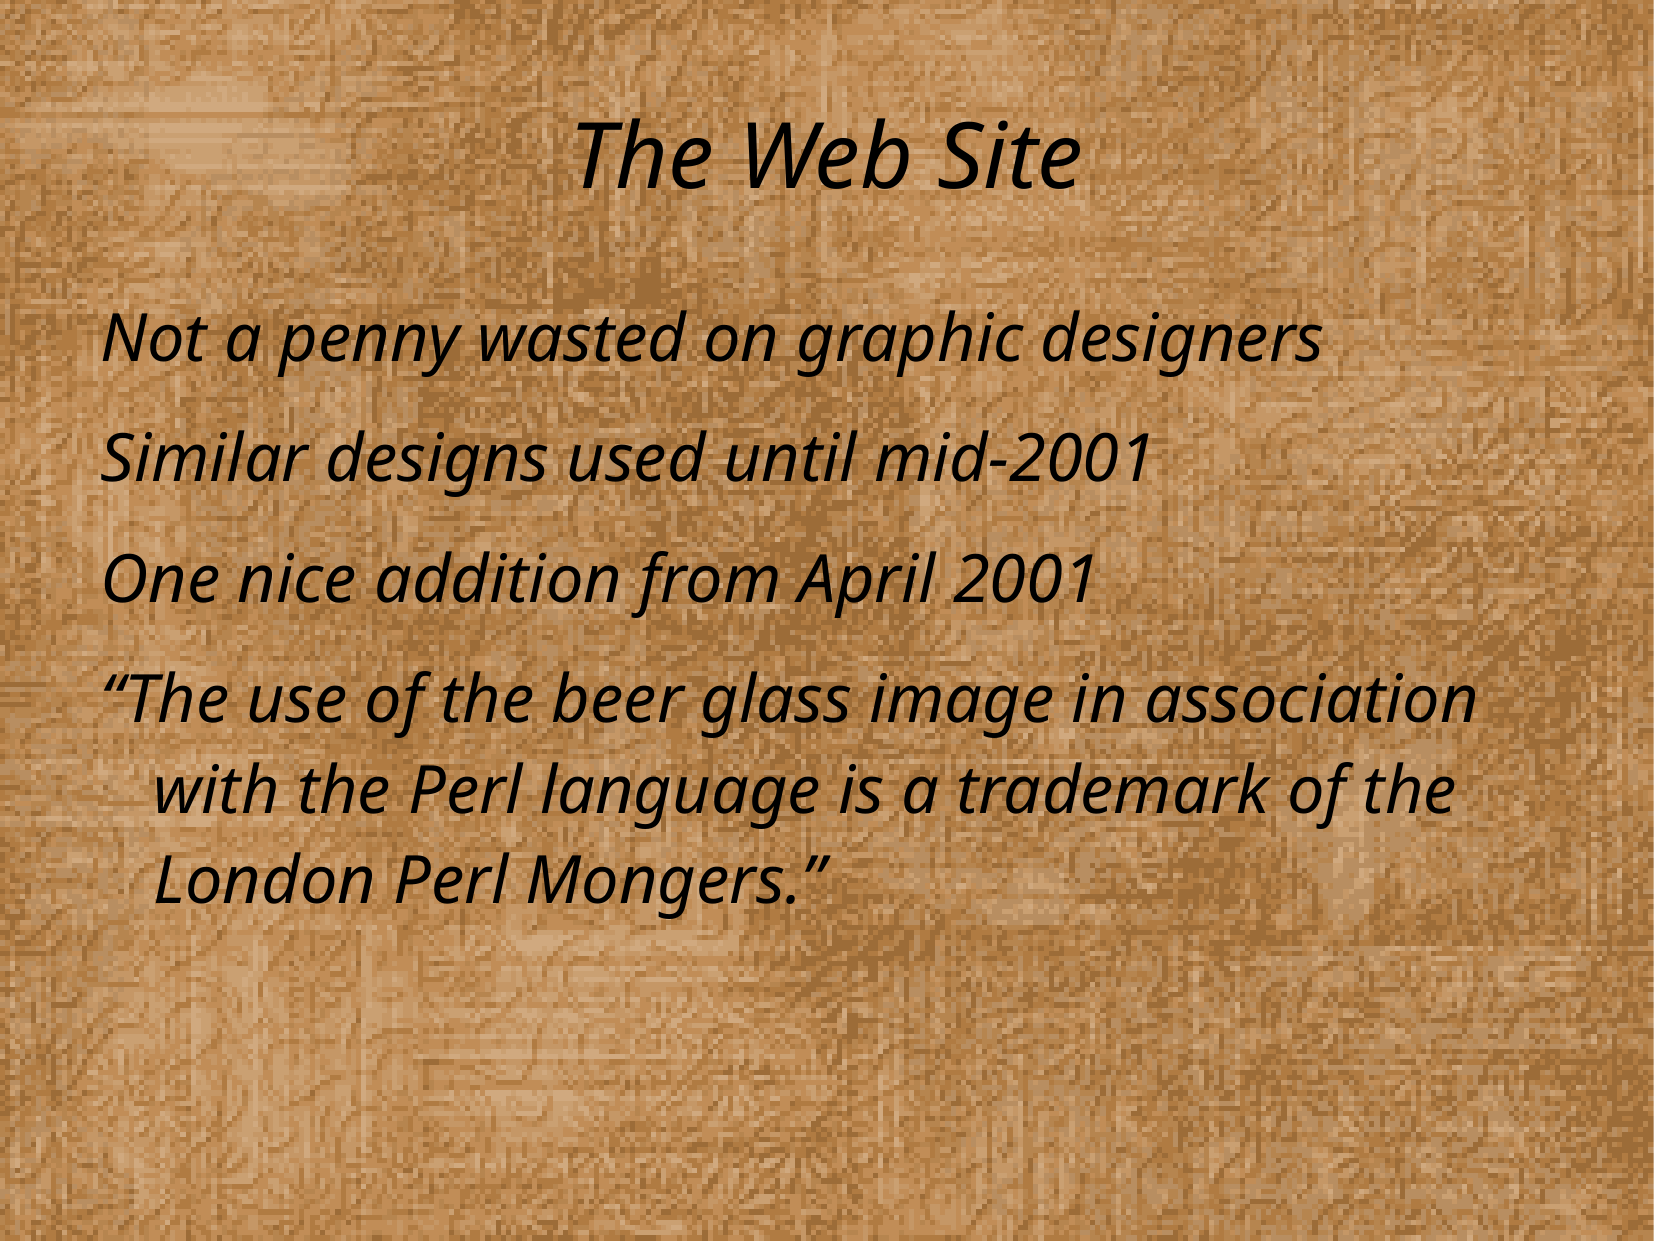

# The Web Site
Not a penny wasted on graphic designers
Similar designs used until mid-2001
One nice addition from April 2001
“The use of the beer glass image in association with the Perl language is a trademark of the London Perl Mongers.”